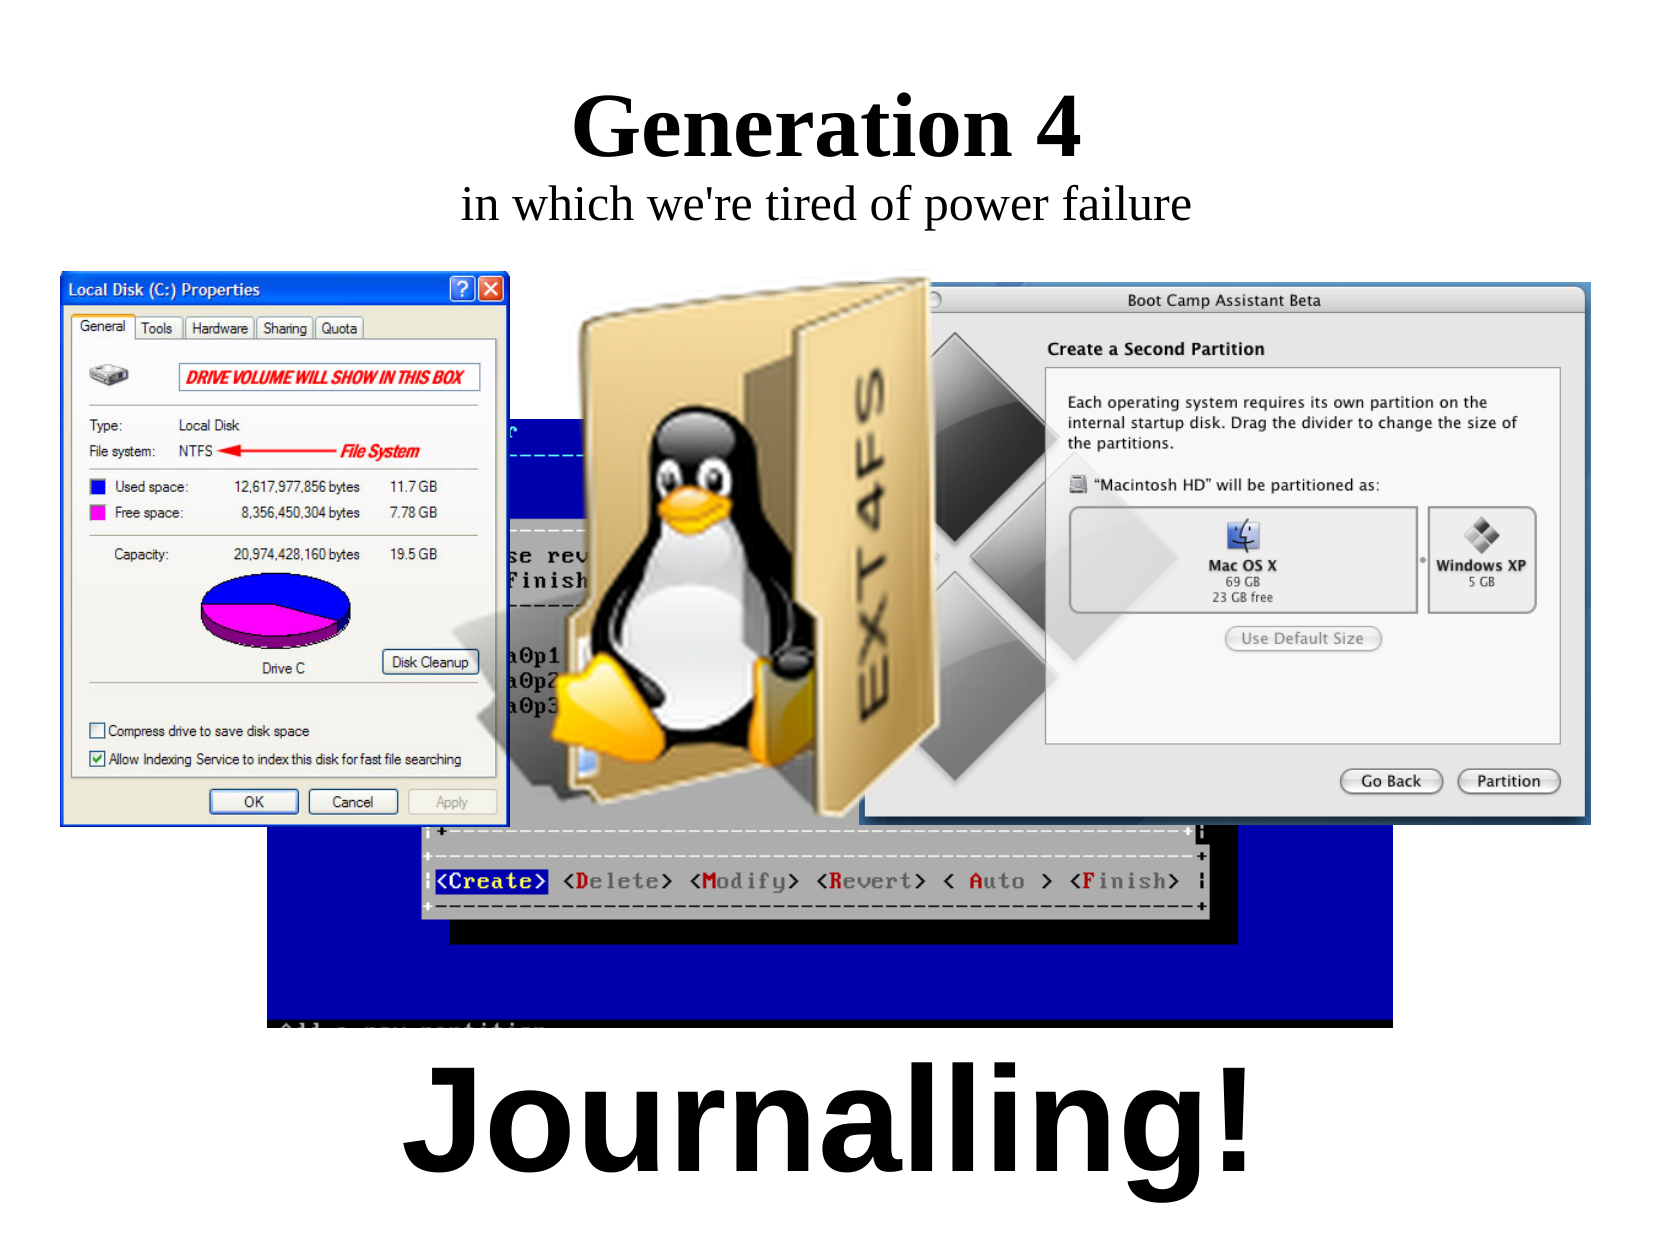

# Generation 4 in which we're tired of power failure
| Journalling! |
| --- |